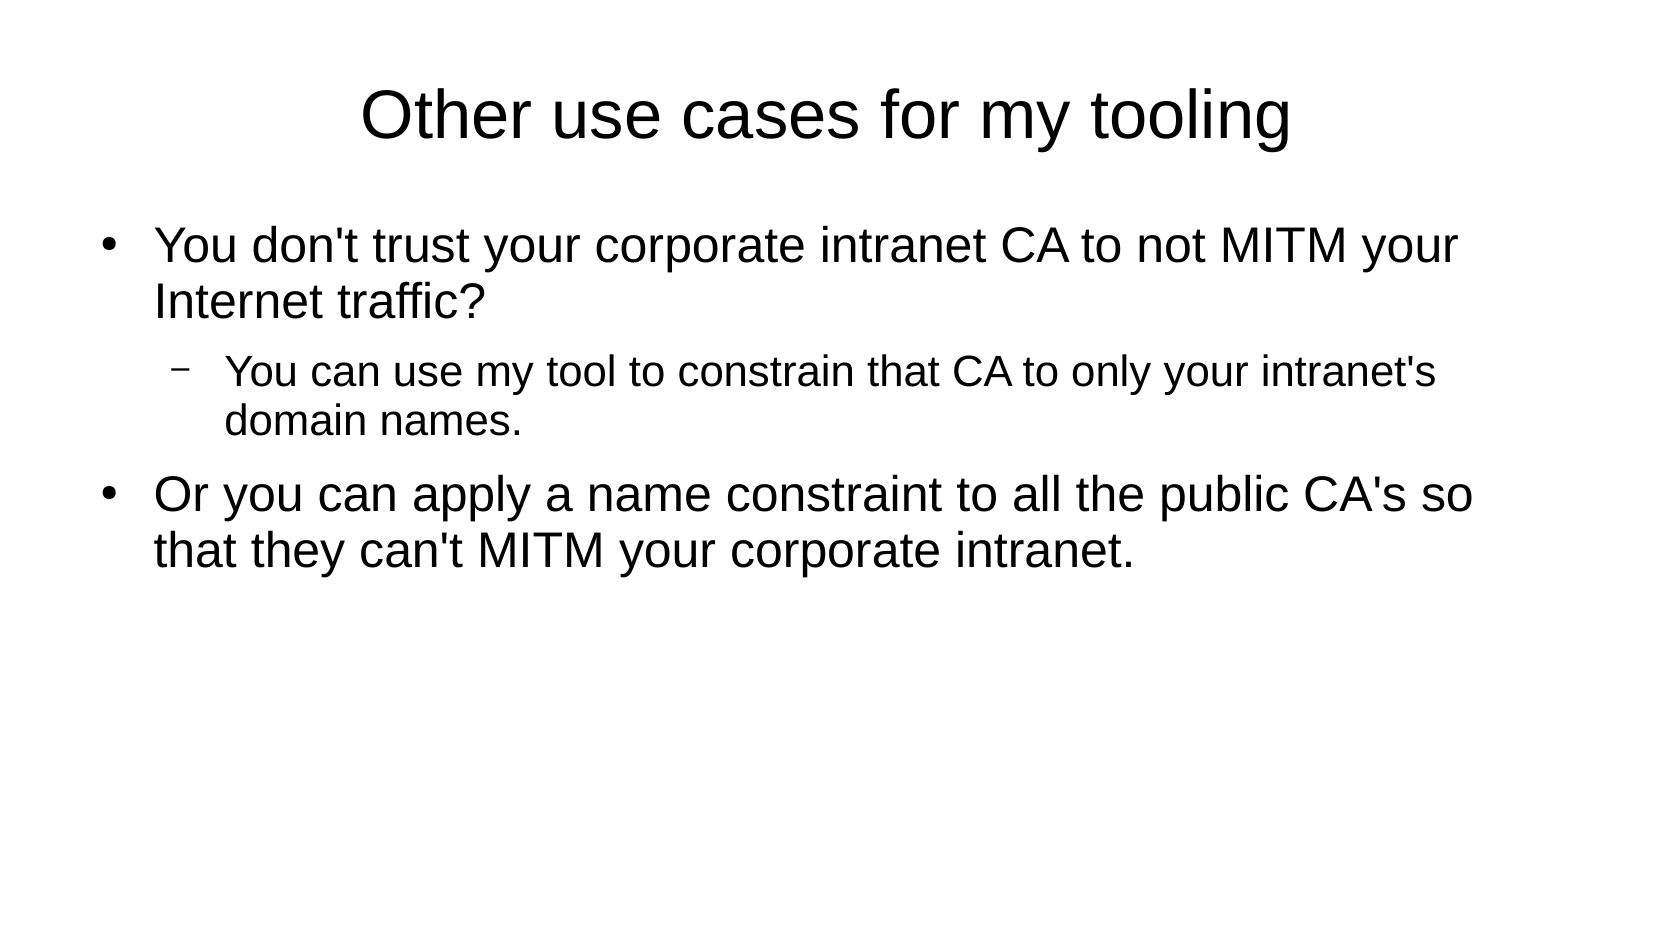

# Other use cases for my tooling
You don't trust your corporate intranet CA to not MITM your Internet traffic?
You can use my tool to constrain that CA to only your intranet's domain names.
Or you can apply a name constraint to all the public CA's so that they can't MITM your corporate intranet.